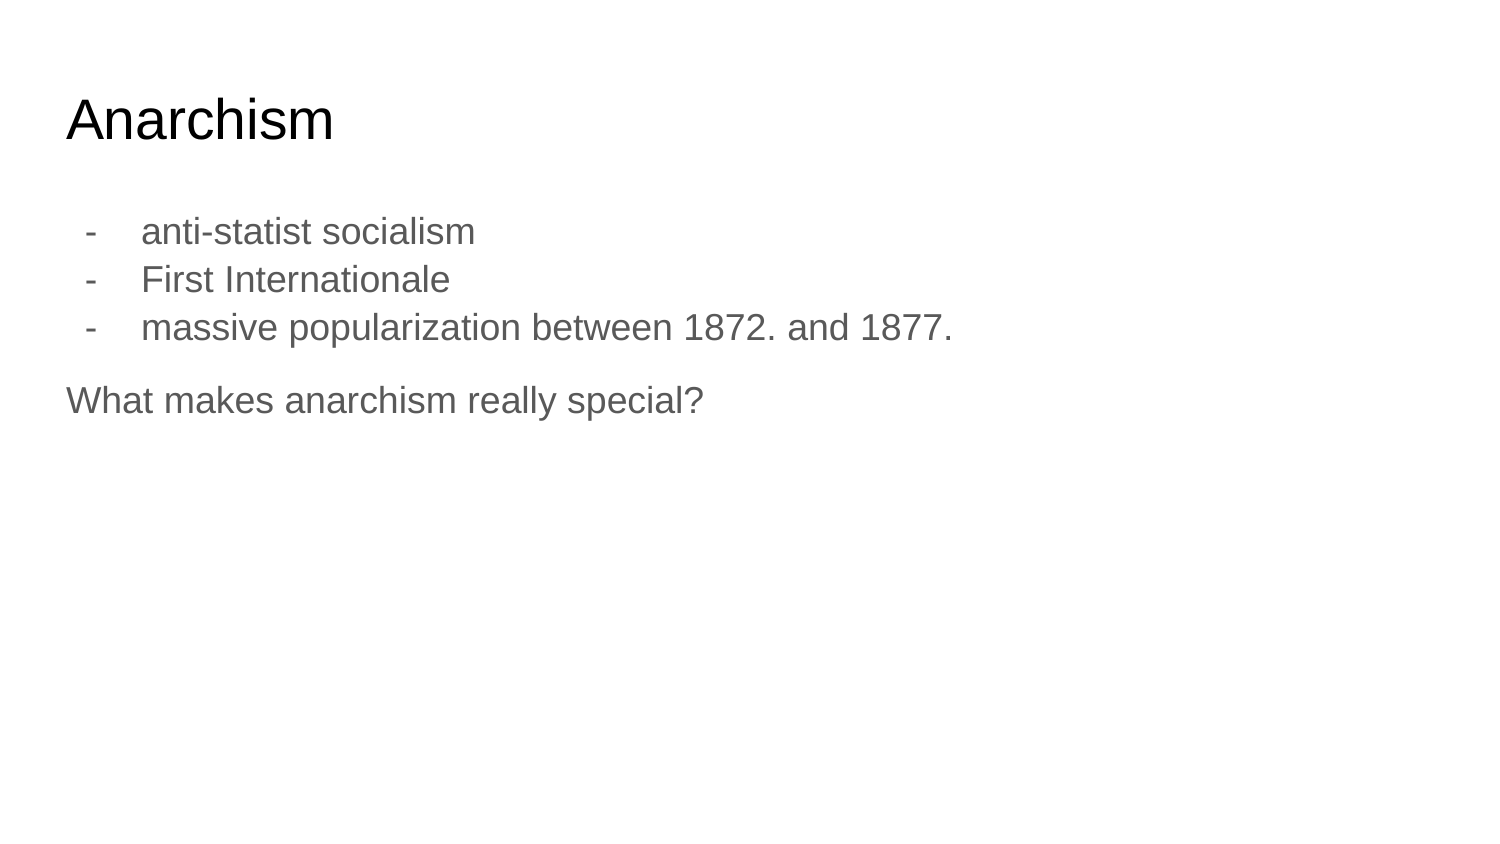

# Anarchism
anti-statist socialism
First Internationale
massive popularization between 1872. and 1877.
What makes anarchism really special?